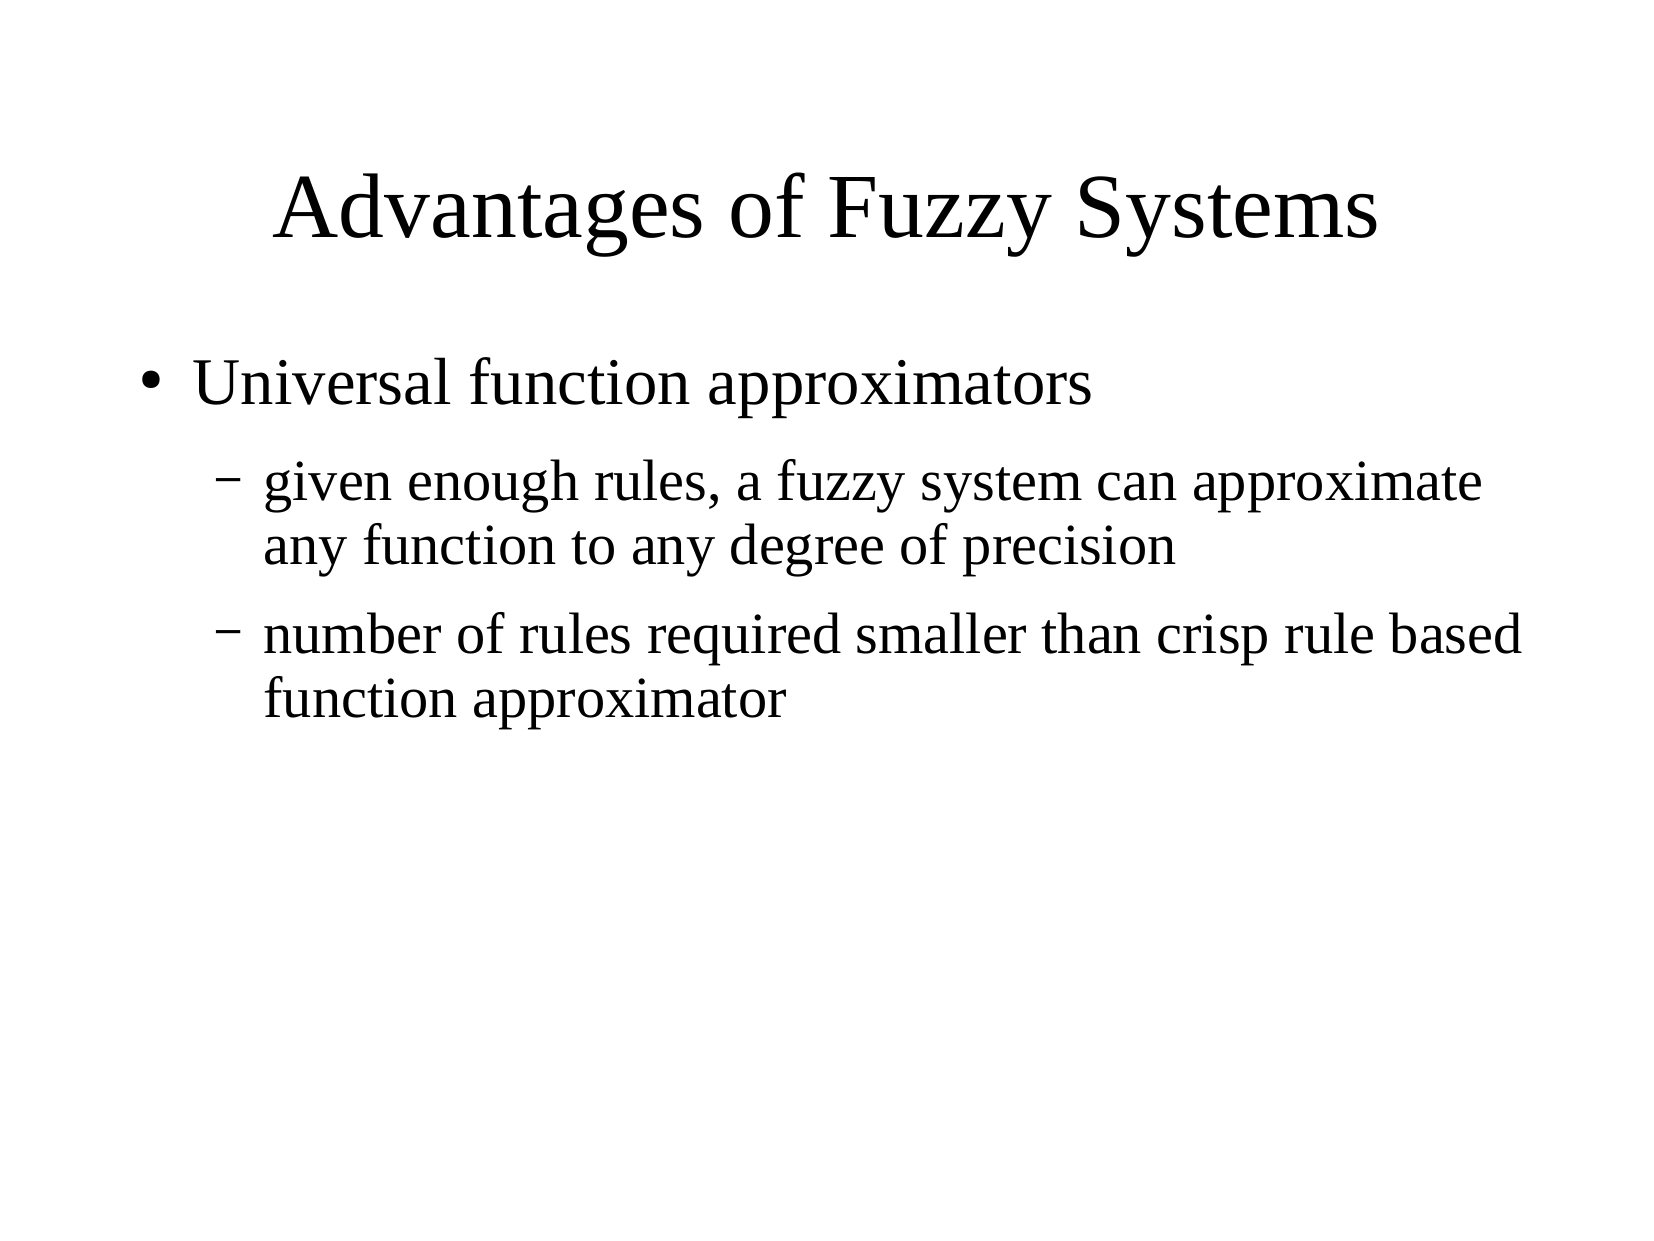

# Advantages of Fuzzy Systems
Universal function approximators
given enough rules, a fuzzy system can approximate any function to any degree of precision
number of rules required smaller than crisp rule based function approximator